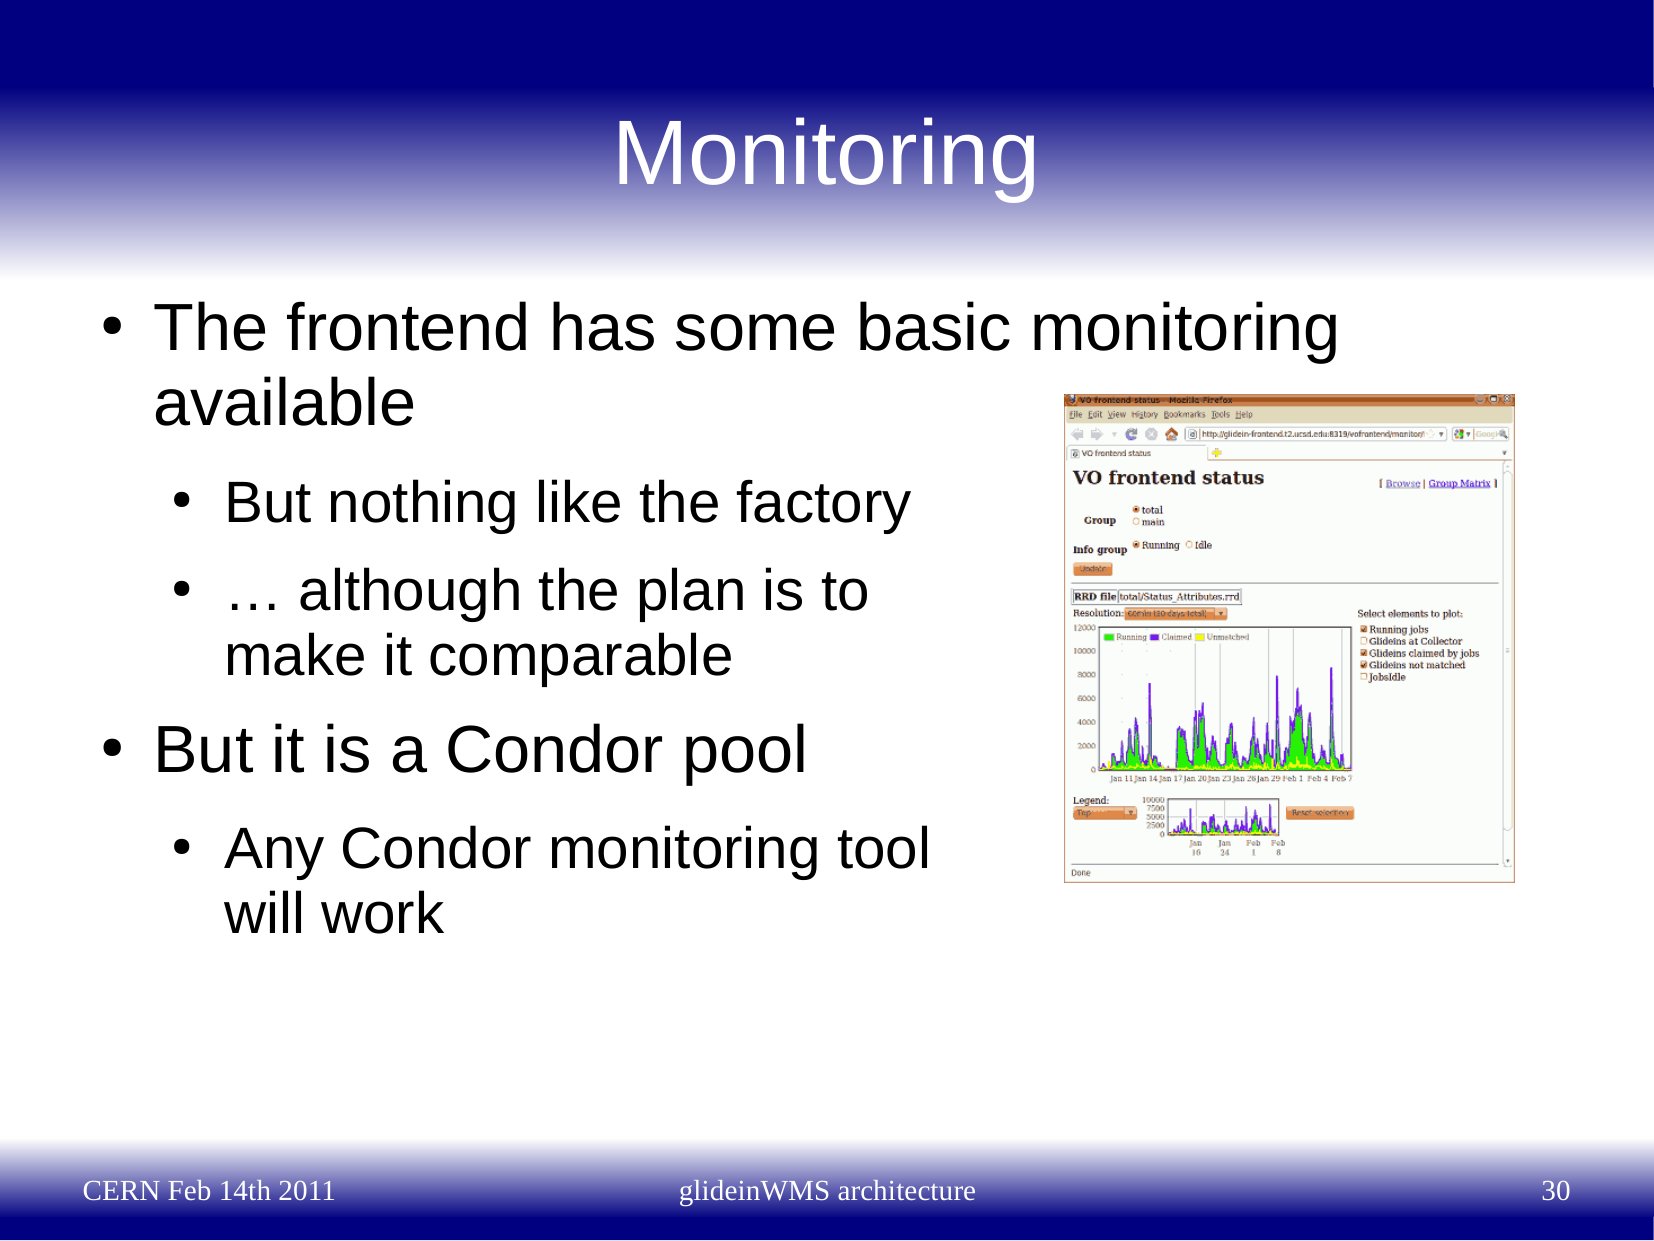

# Monitoring
The frontend has some basic monitoring available
But nothing like the factory
… although the plan is to
make it comparable
But it is a Condor pool
Any Condor monitoring tool
will work
CERN Feb 14th 2011
glideinWMS architecture
30